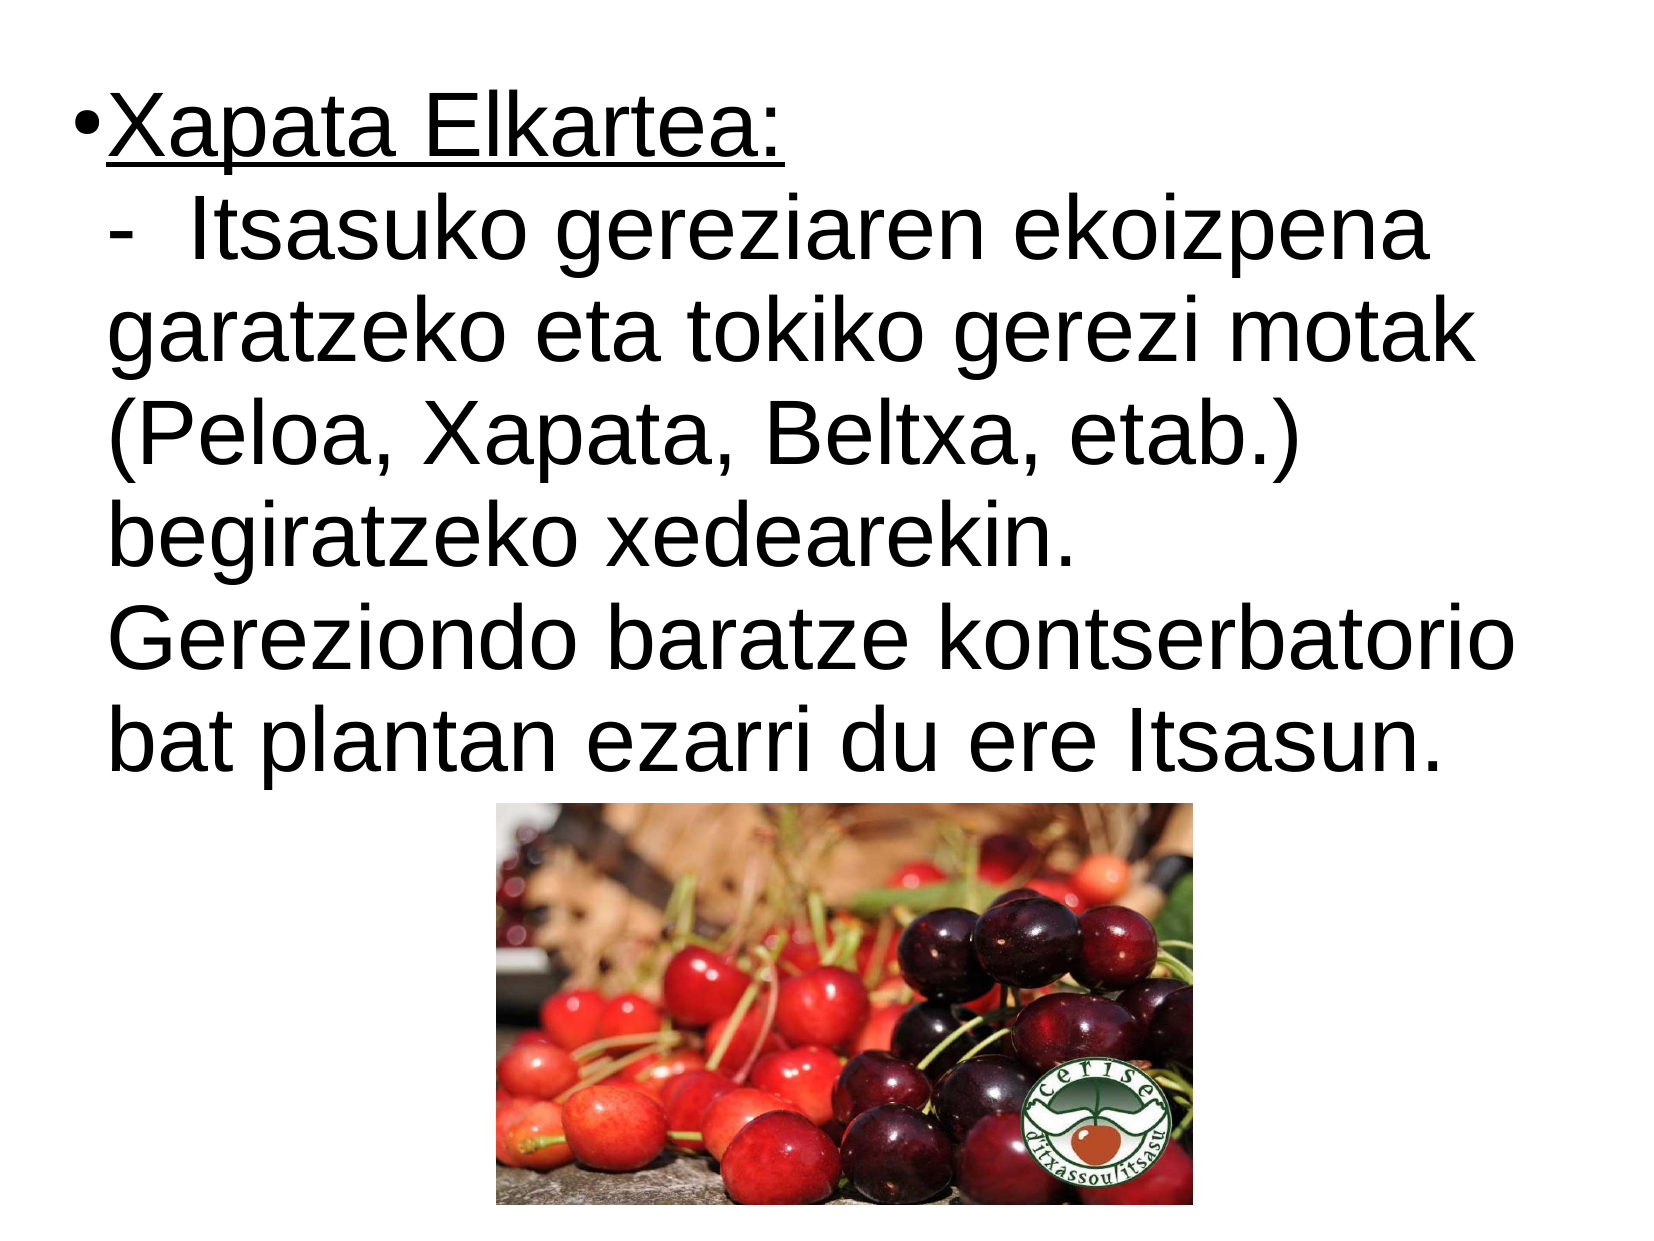

# Xapata Elkartea: - Itsasuko gereziaren ekoizpena garatzeko eta tokiko gerezi motak (Peloa, Xapata, Beltxa, etab.) begiratzeko xedearekin. Gereziondo baratze kontserbatorio bat plantan ezarri du ere Itsasun.